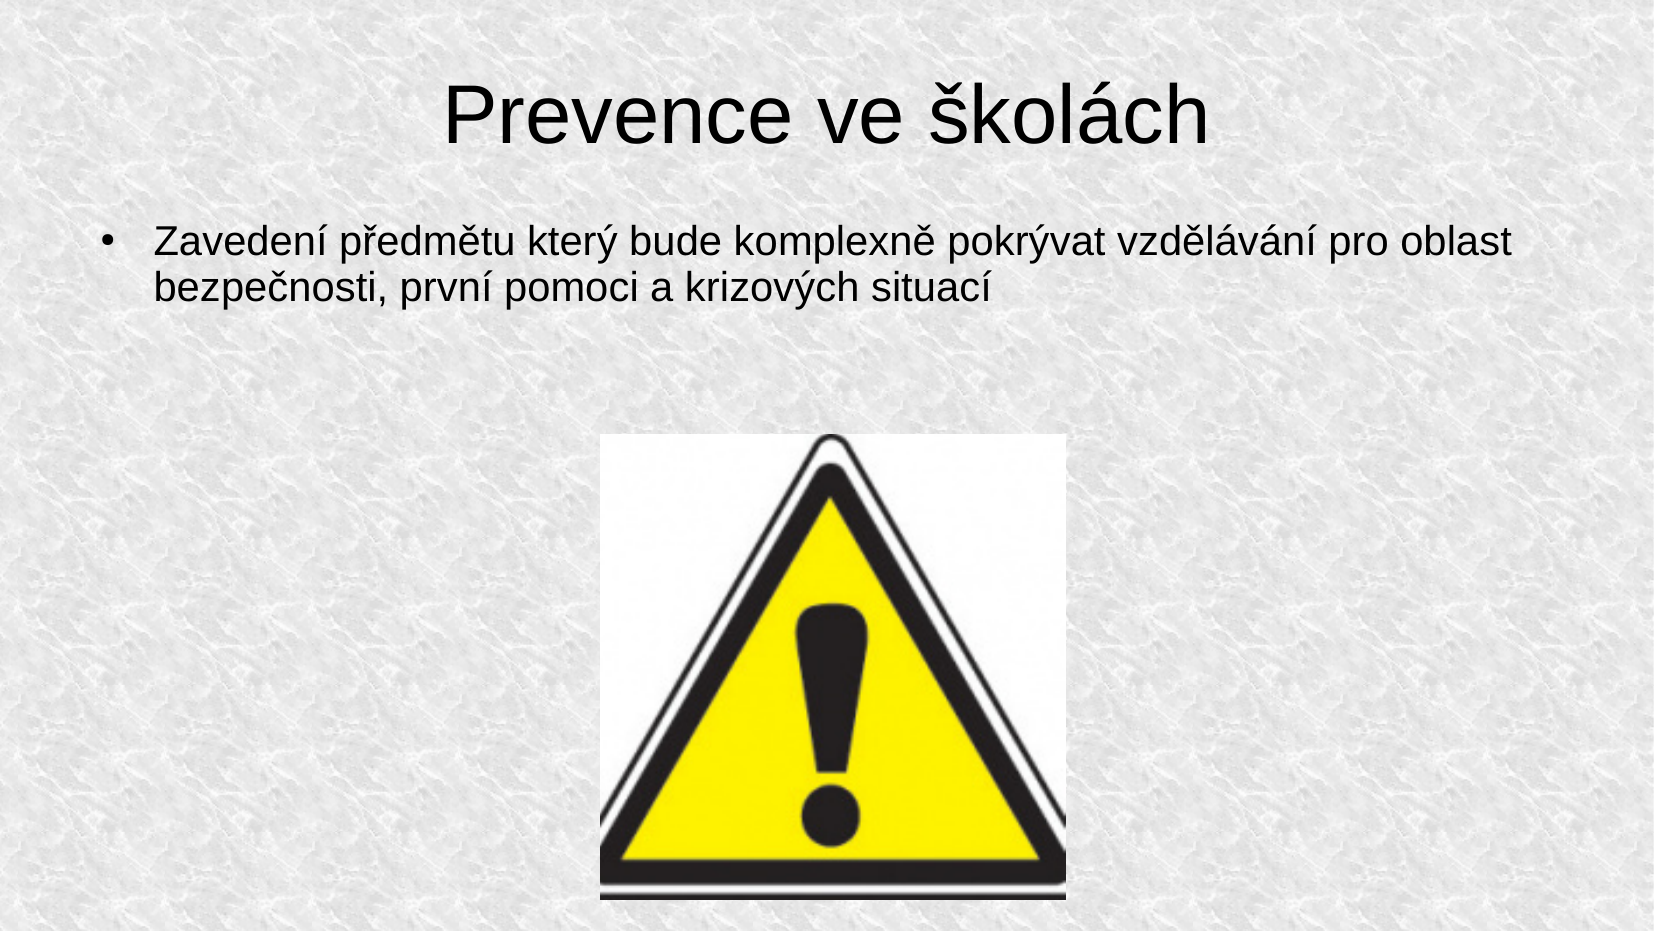

# Prevence ve školách
Zavedení předmětu který bude komplexně pokrývat vzdělávání pro oblast bezpečnosti, první pomoci a krizových situací